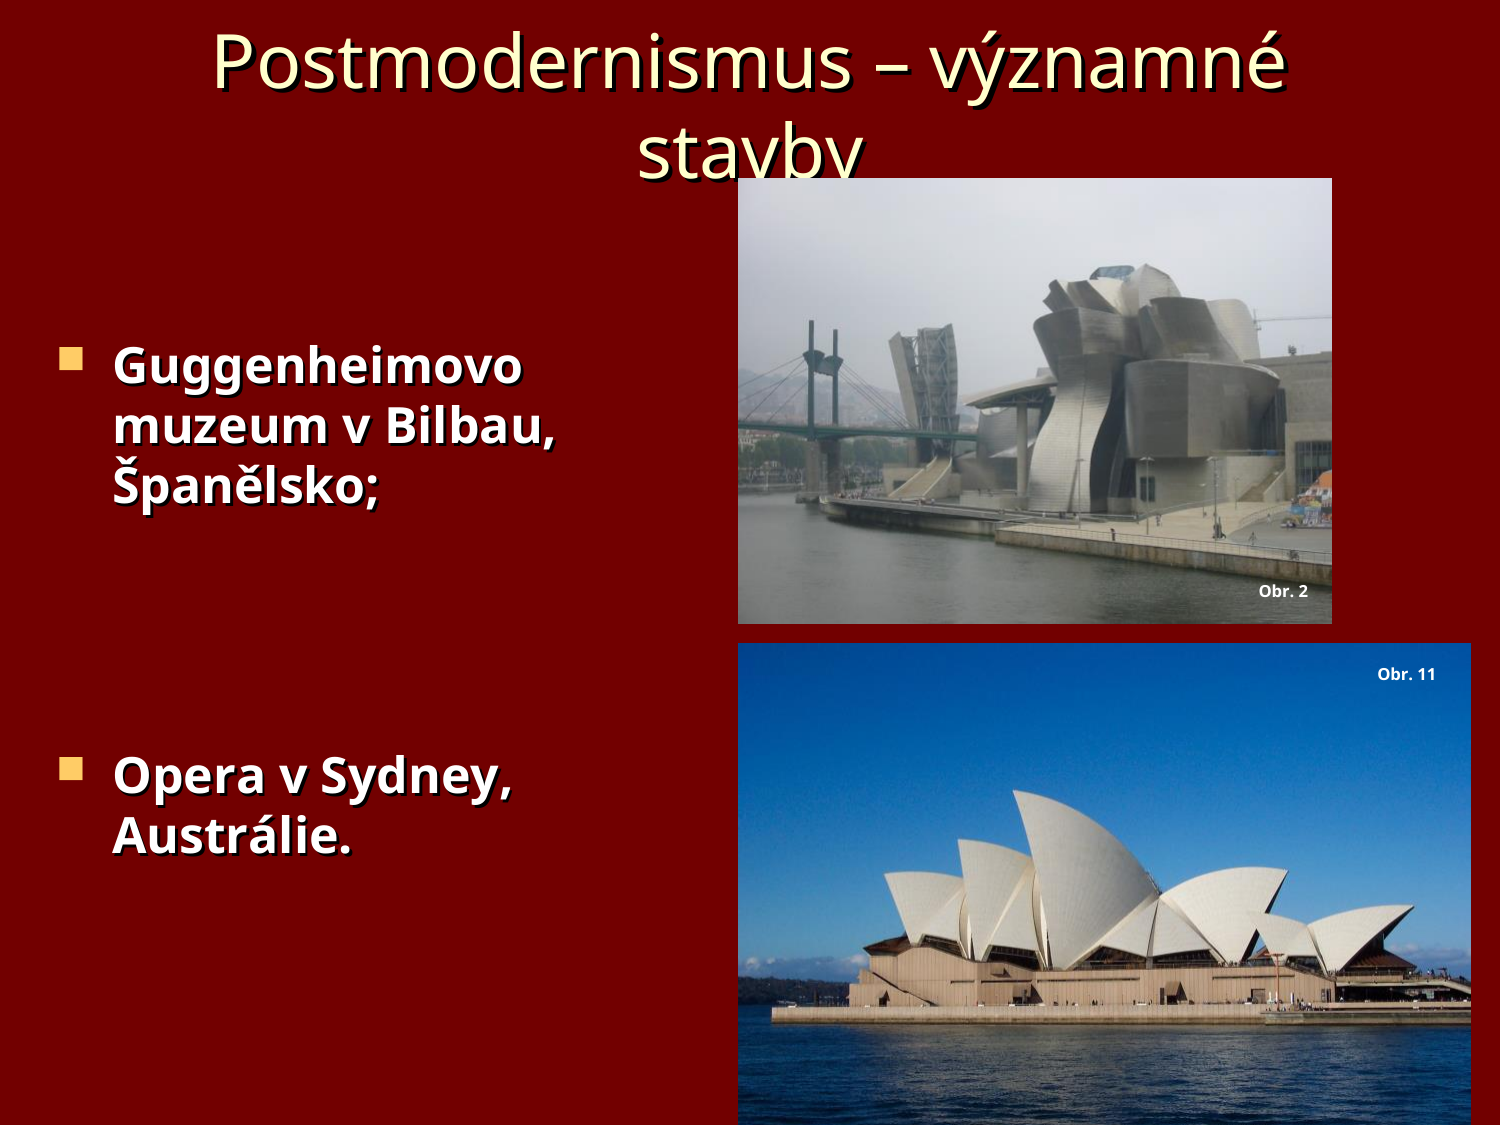

# Postmodernismus – významné stavby
Guggenheimovo muzeum v Bilbau, Španělsko;
Opera v Sydney, Austrálie.
Obr. 2
Obr. 11